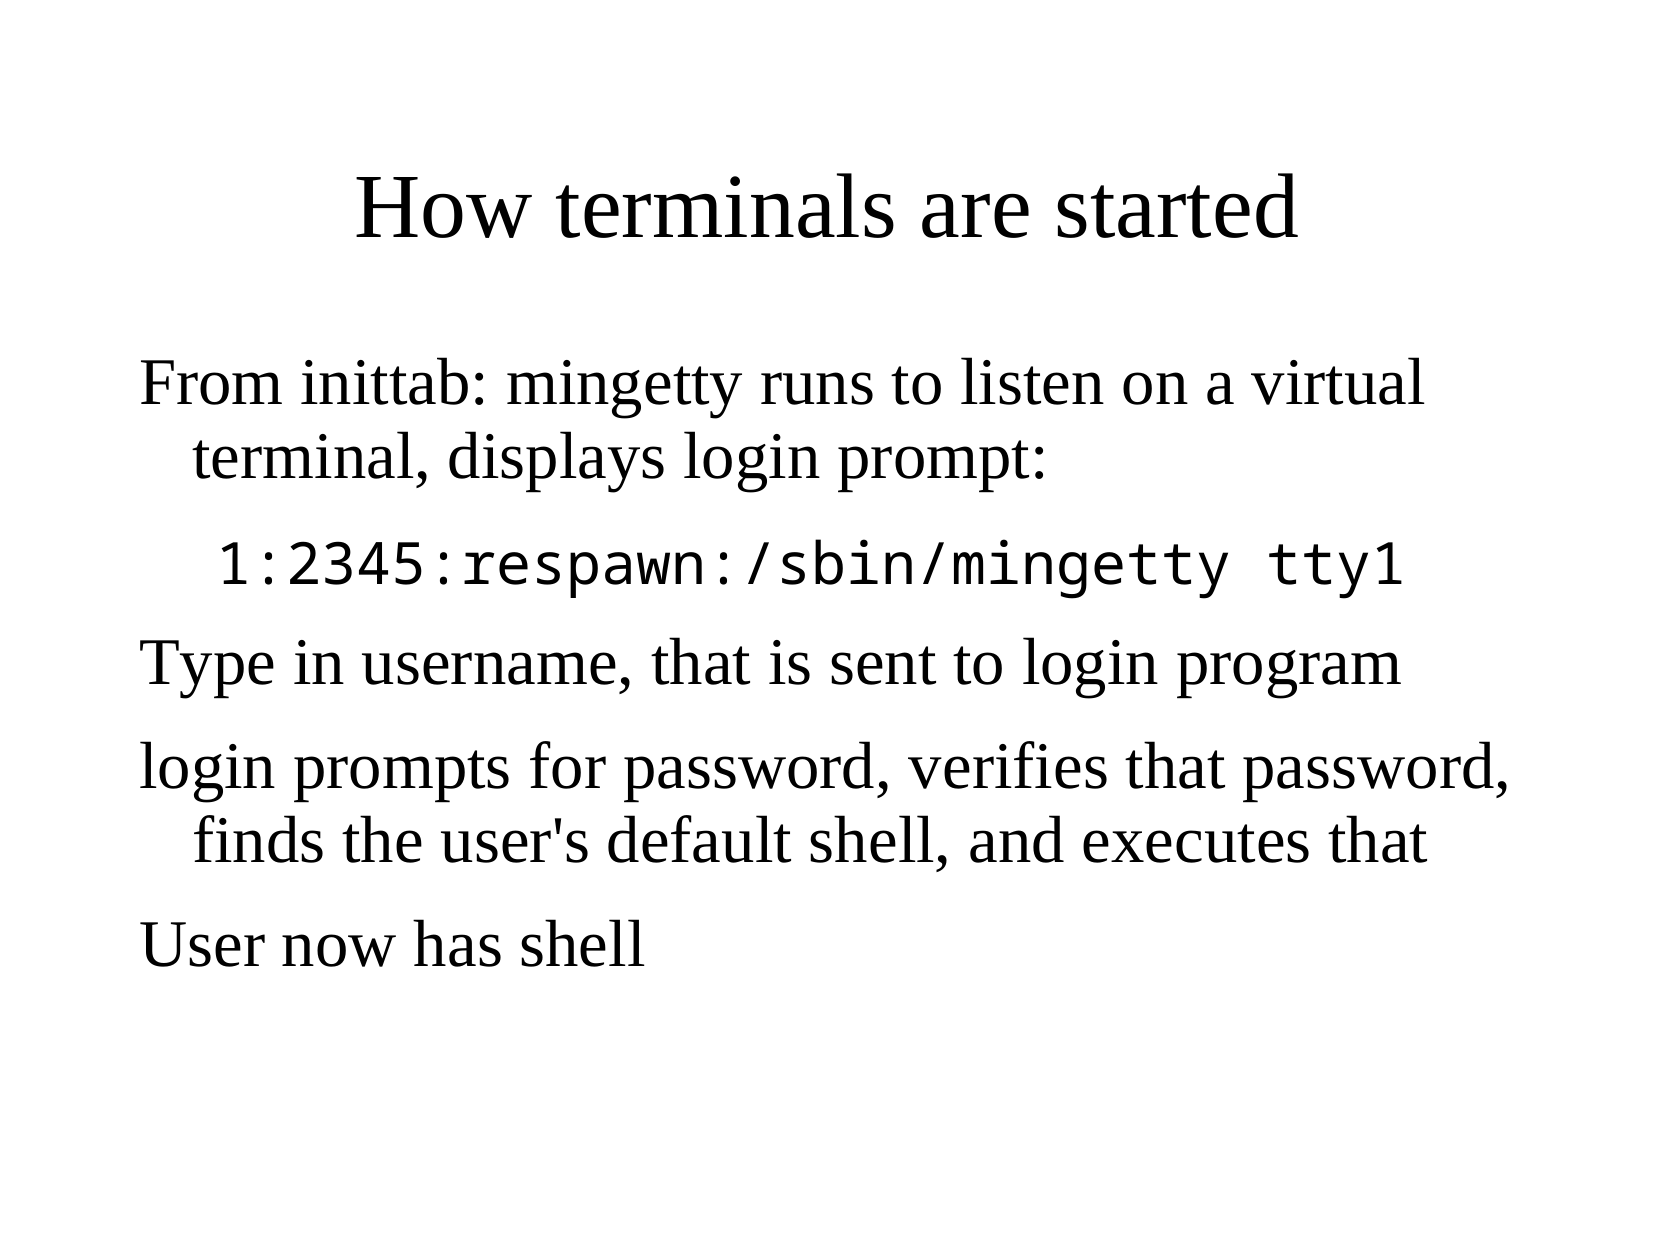

# How terminals are started
From inittab: mingetty runs to listen on a virtual terminal, displays login prompt:
1:2345:respawn:/sbin/mingetty tty1
Type in username, that is sent to login program
login prompts for password, verifies that password, finds the user's default shell, and executes that
User now has shell